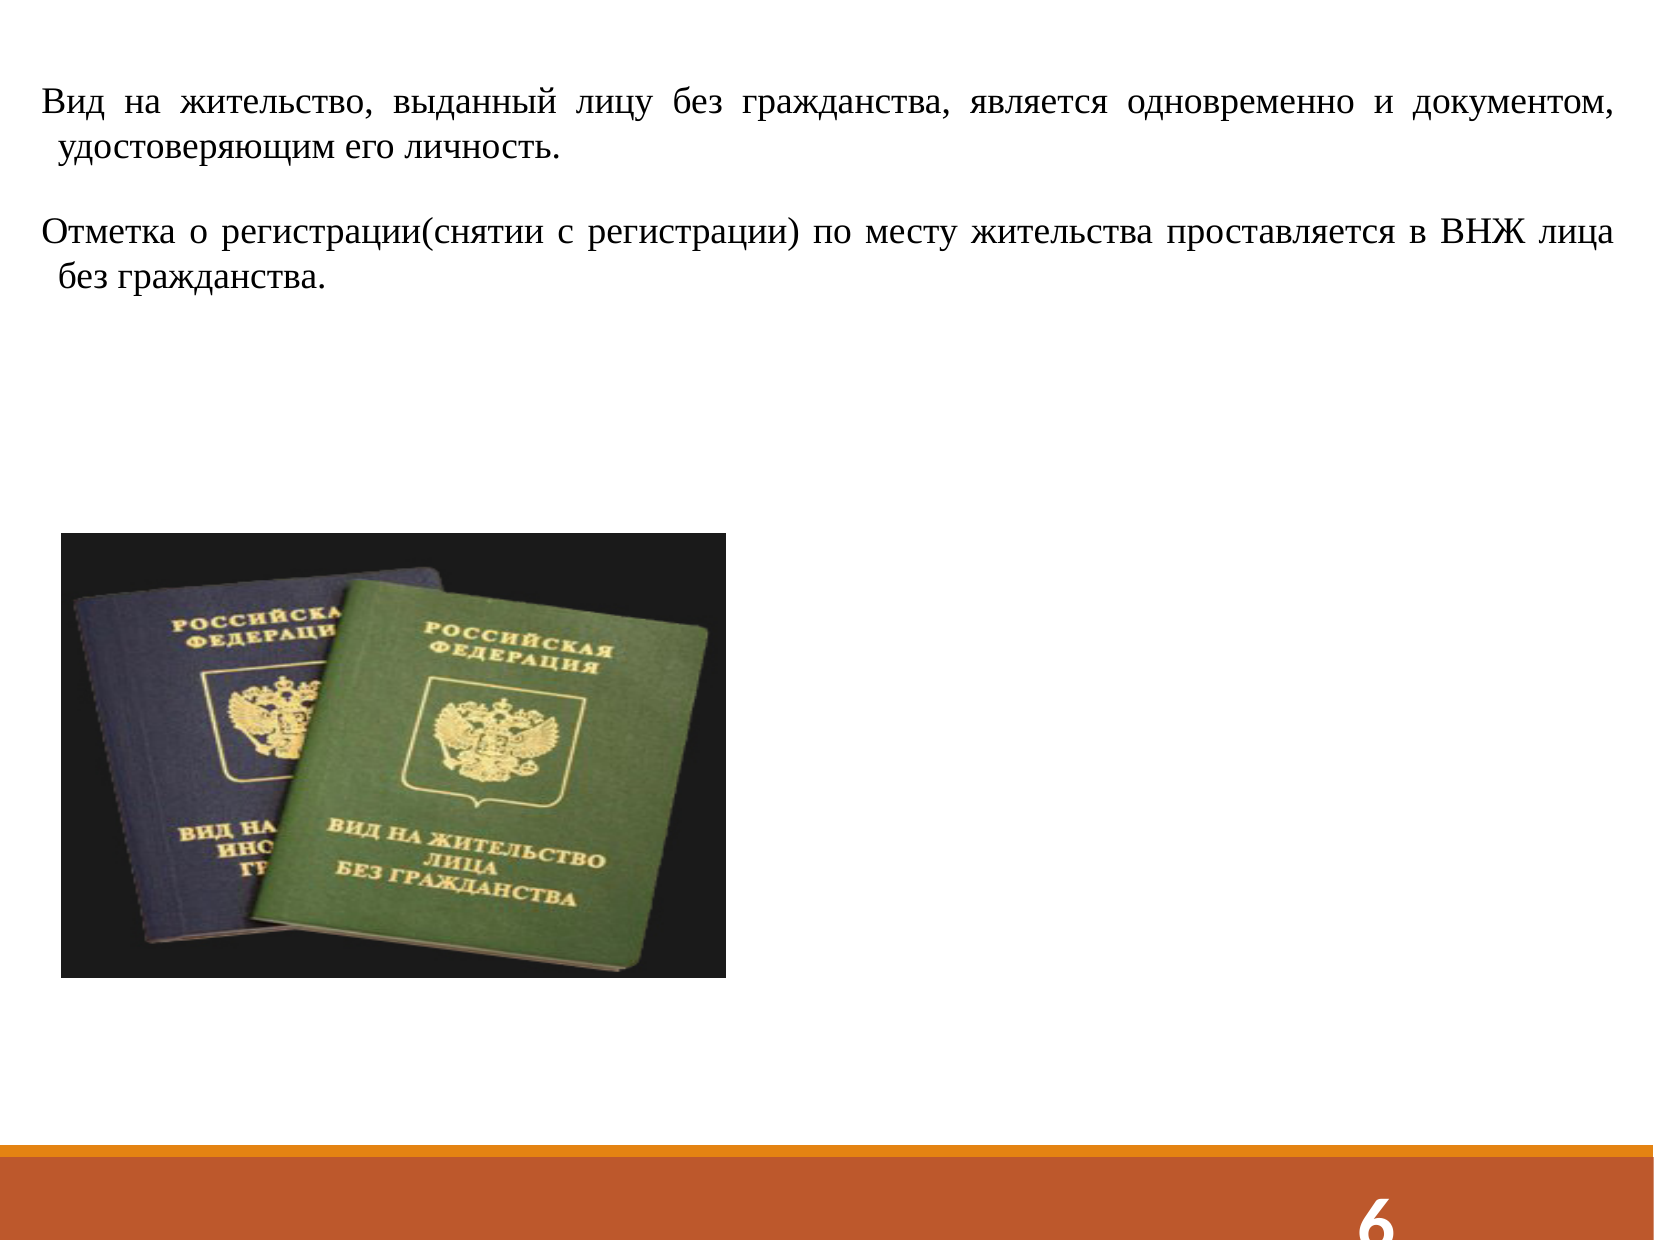

# Общие сведения
Вид на жительство, выданный лицу без гражданства, является одновременно и документом, удостоверяющим его личность.
Отметка о регистрации(снятии с регистрации) по месту жительства проставляется в ВНЖ лица без гражданства.